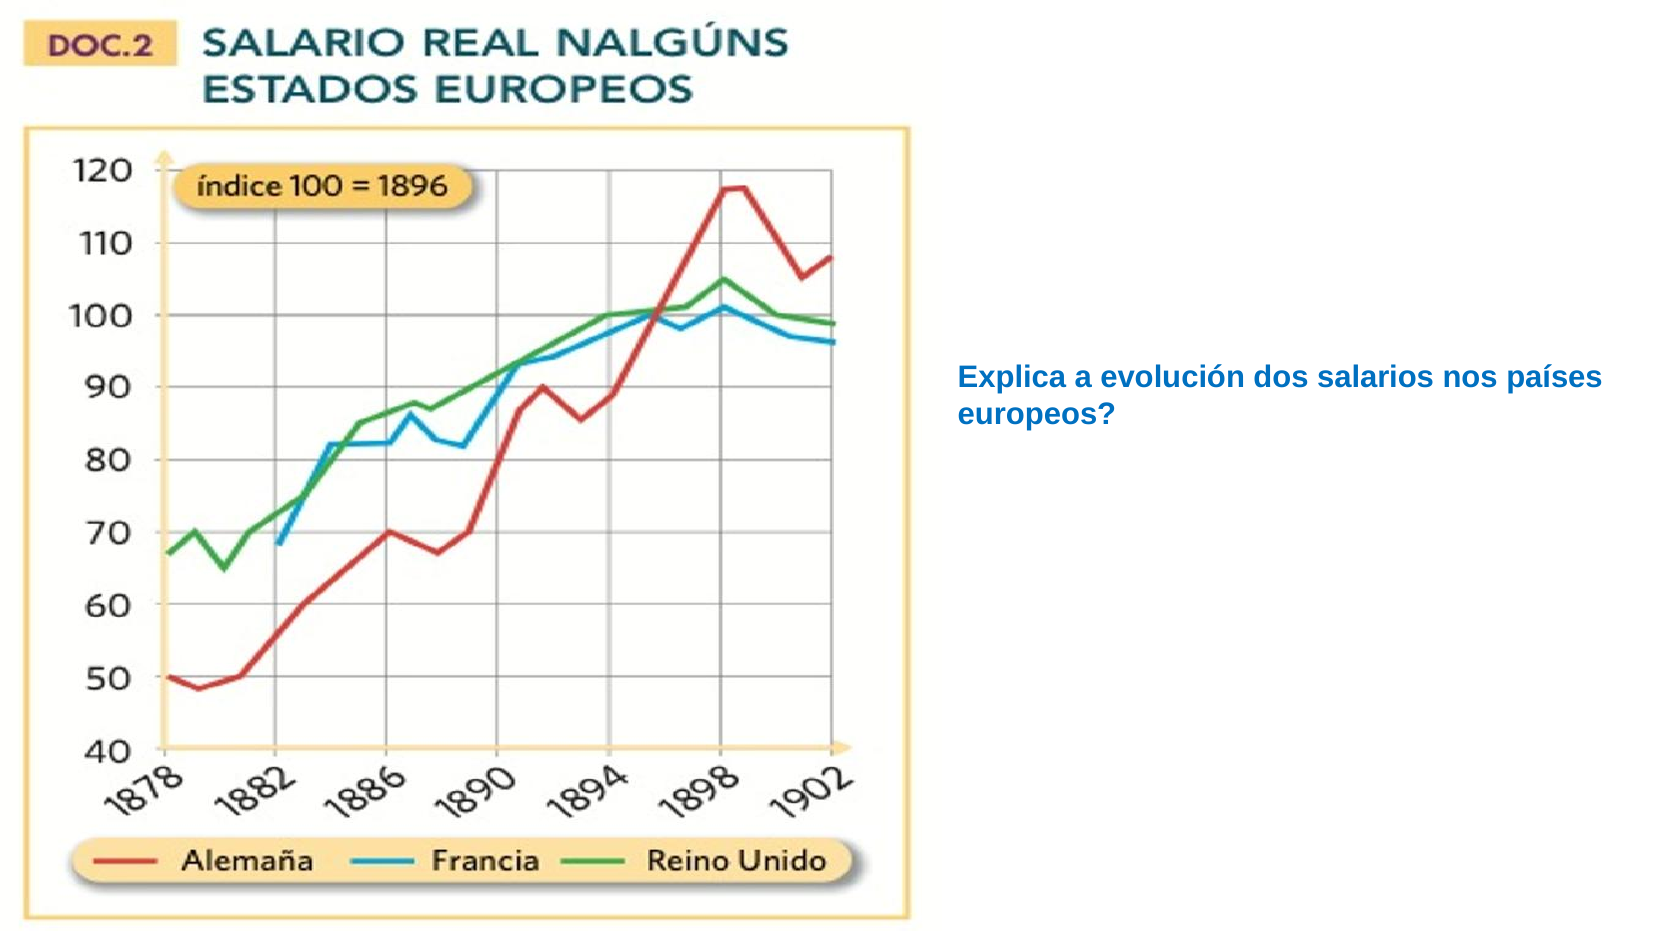

Explica a evolución dos salarios nos países europeos?